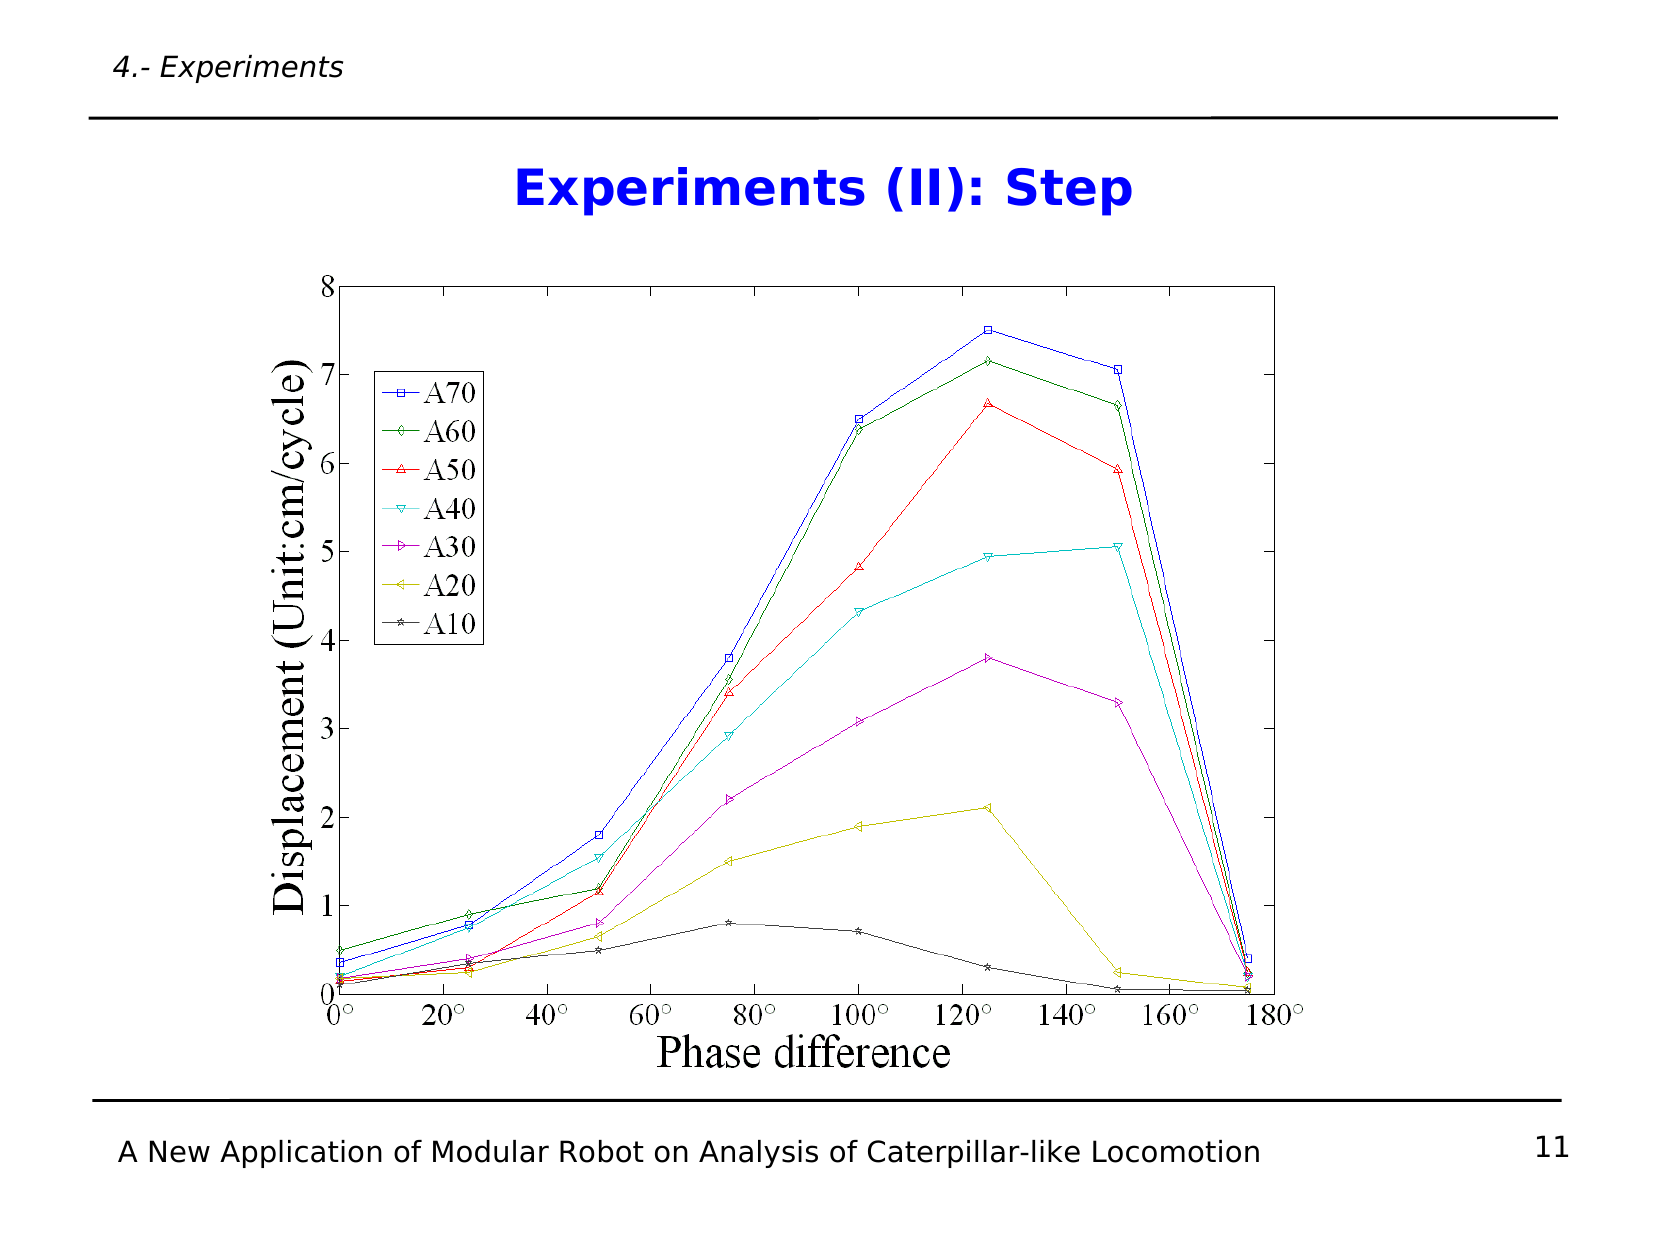

4.- Experiments
Experiments (II): Step
A New Application of Modular Robot on Analysis of Caterpillar-like Locomotion
11